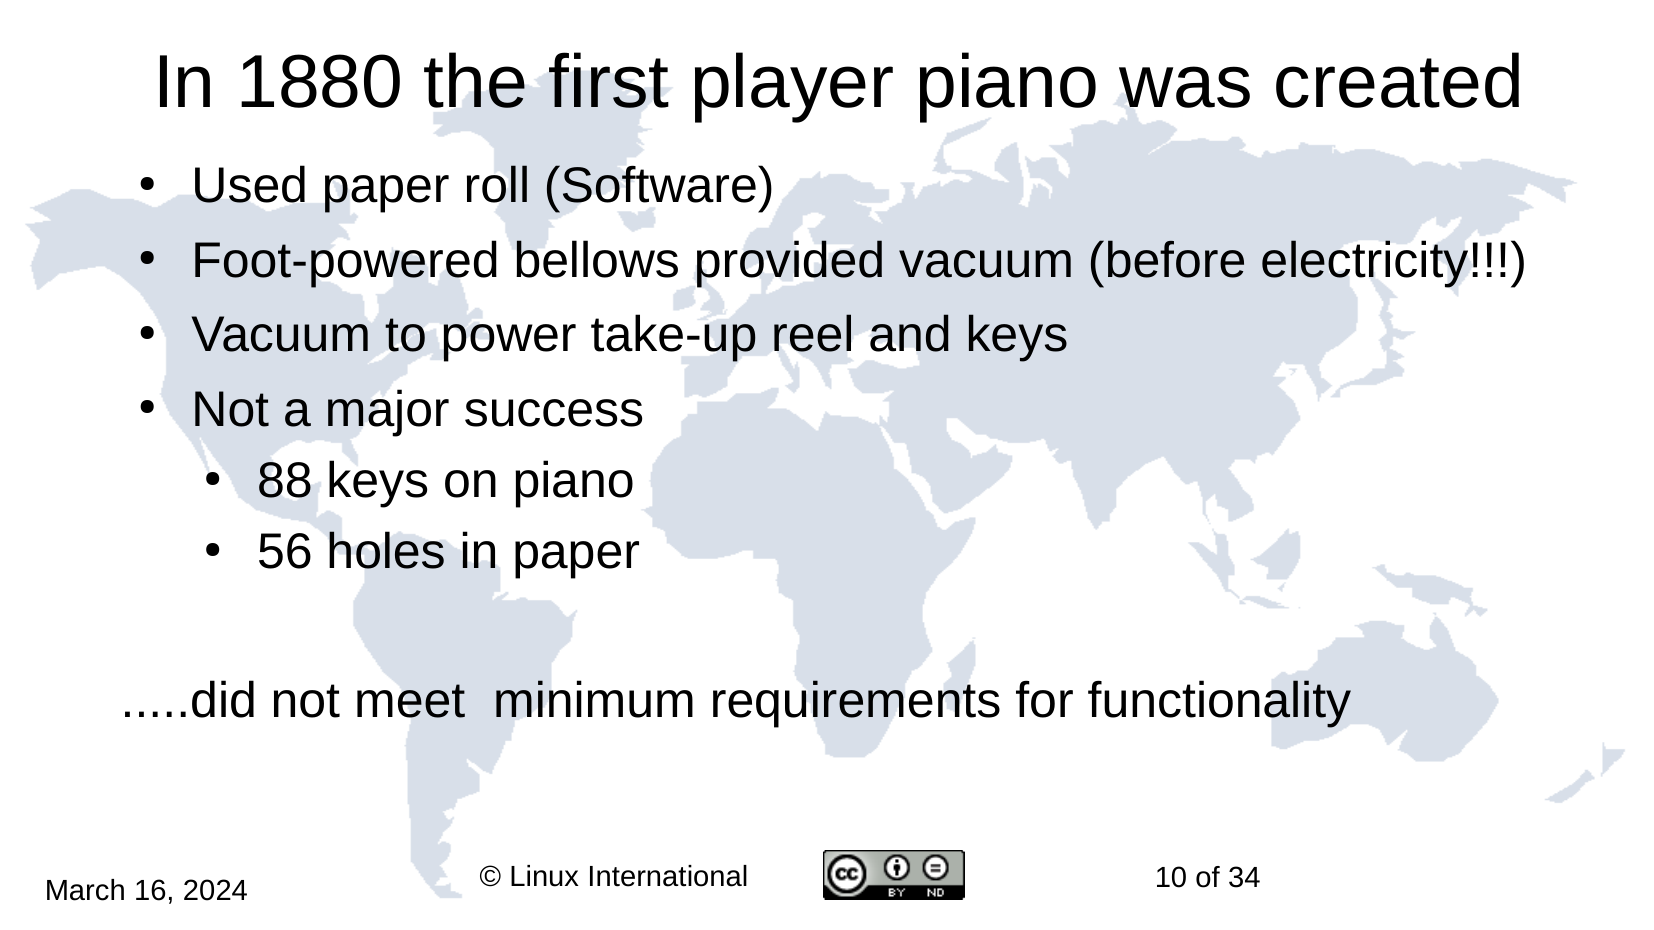

# In 1880 the first player piano was created
Used paper roll (Software)
Foot-powered bellows provided vacuum (before electricity!!!)
Vacuum to power take-up reel and keys
Not a major success
88 keys on piano
56 holes in paper
.....did not meet minimum requirements for functionality